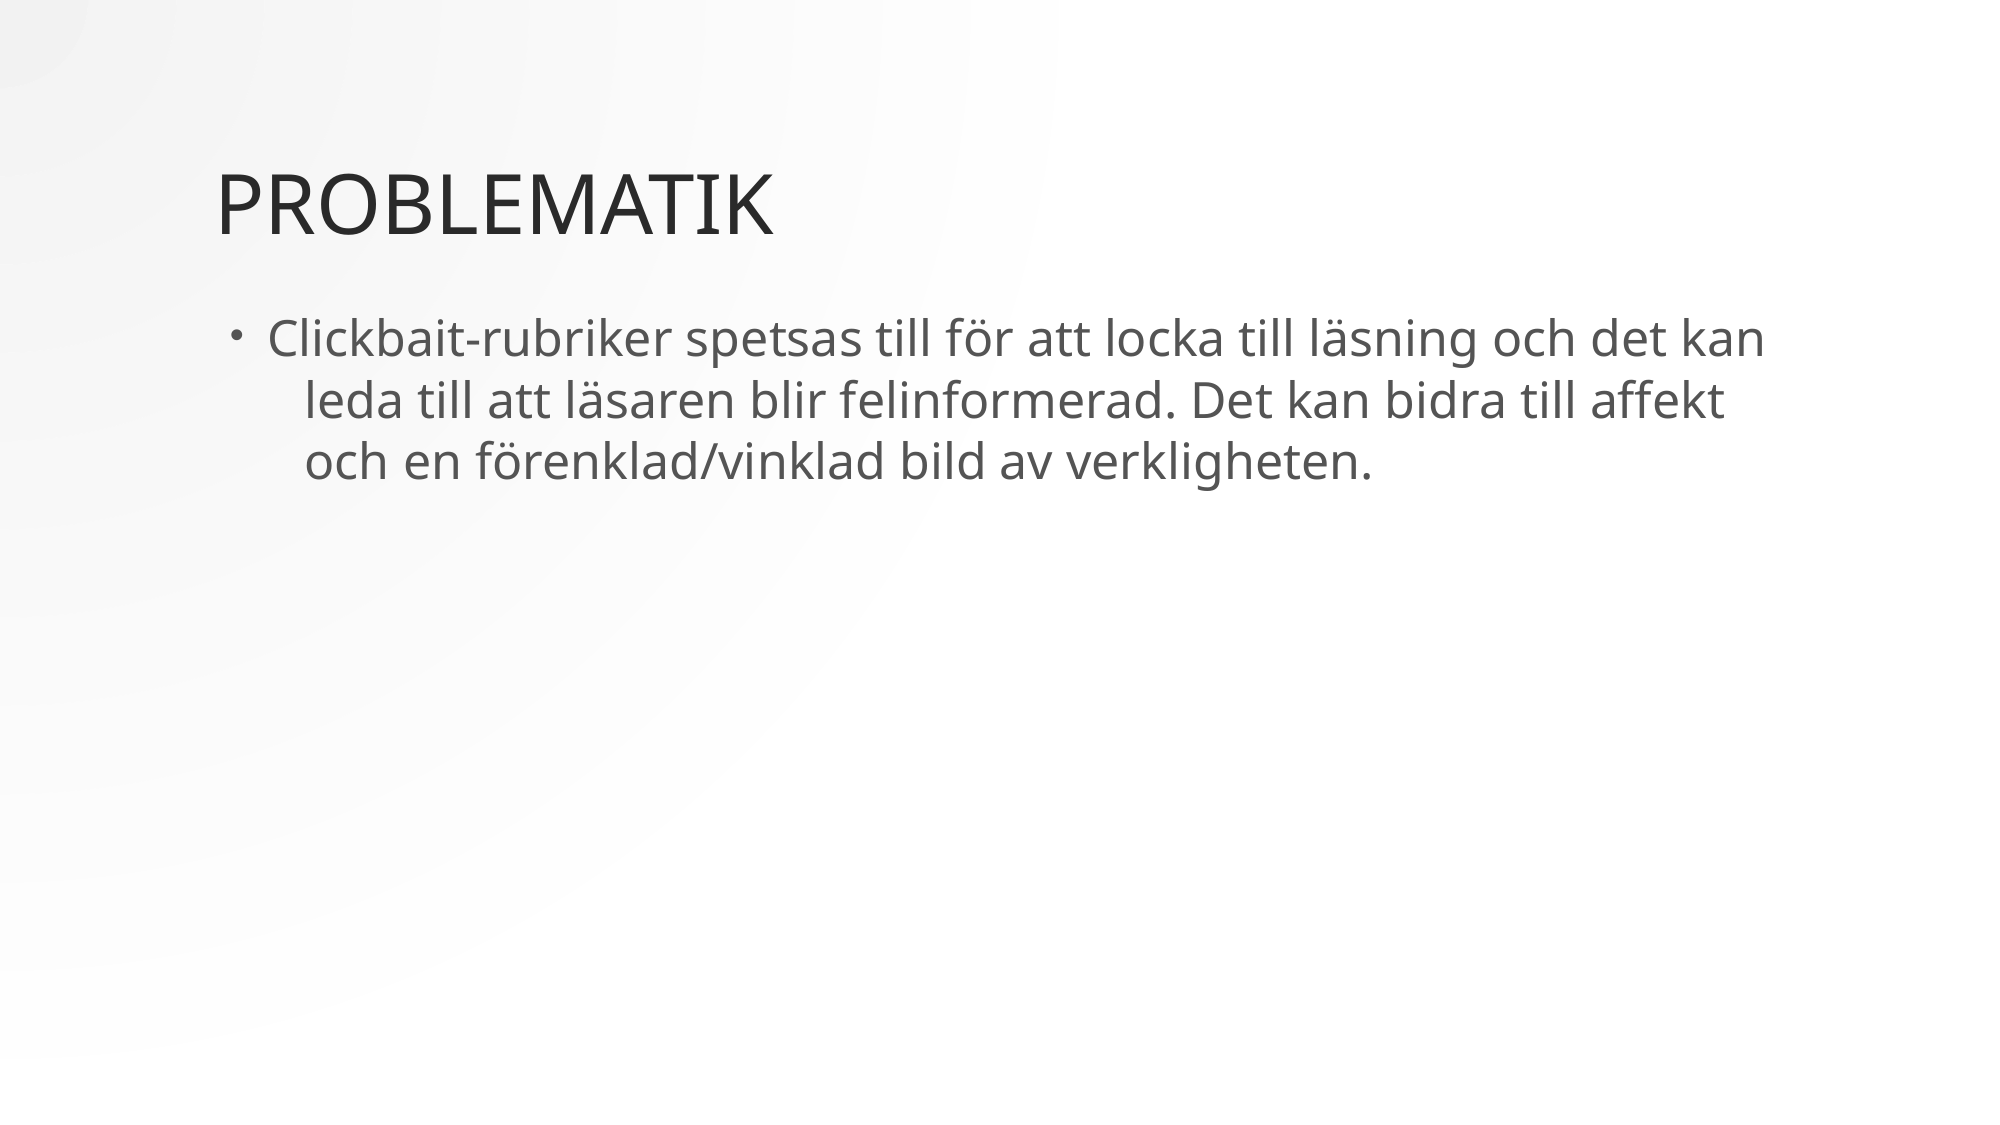

# ProBlematik
Clickbait-rubriker spetsas till för att locka till läsning och det kan leda till att läsaren blir felinformerad. Det kan bidra till affekt och en förenklad/vinklad bild av verkligheten.